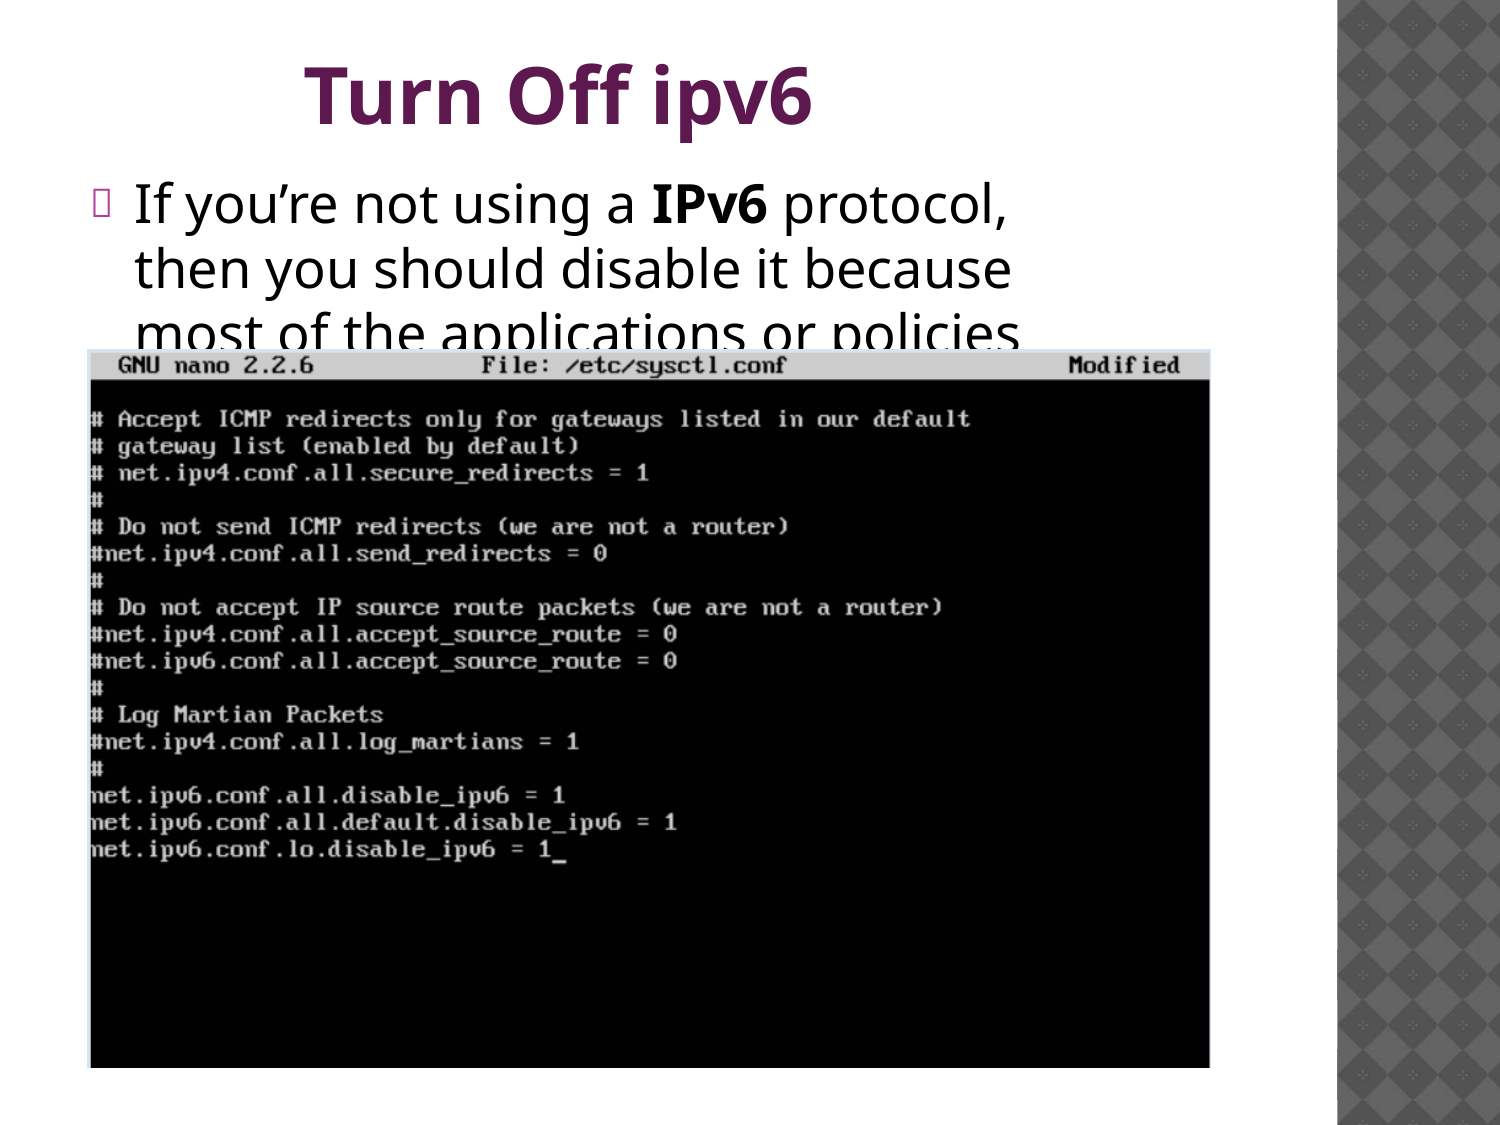

# Turn Off ipv6
If you’re not using a IPv6 protocol, then you should disable it because most of the applications or policies not required IPv6 protocol and currently it doesn’t required on the server. Go to network configuration file and add followings lines to disable it.
/etc/sysctl.conf